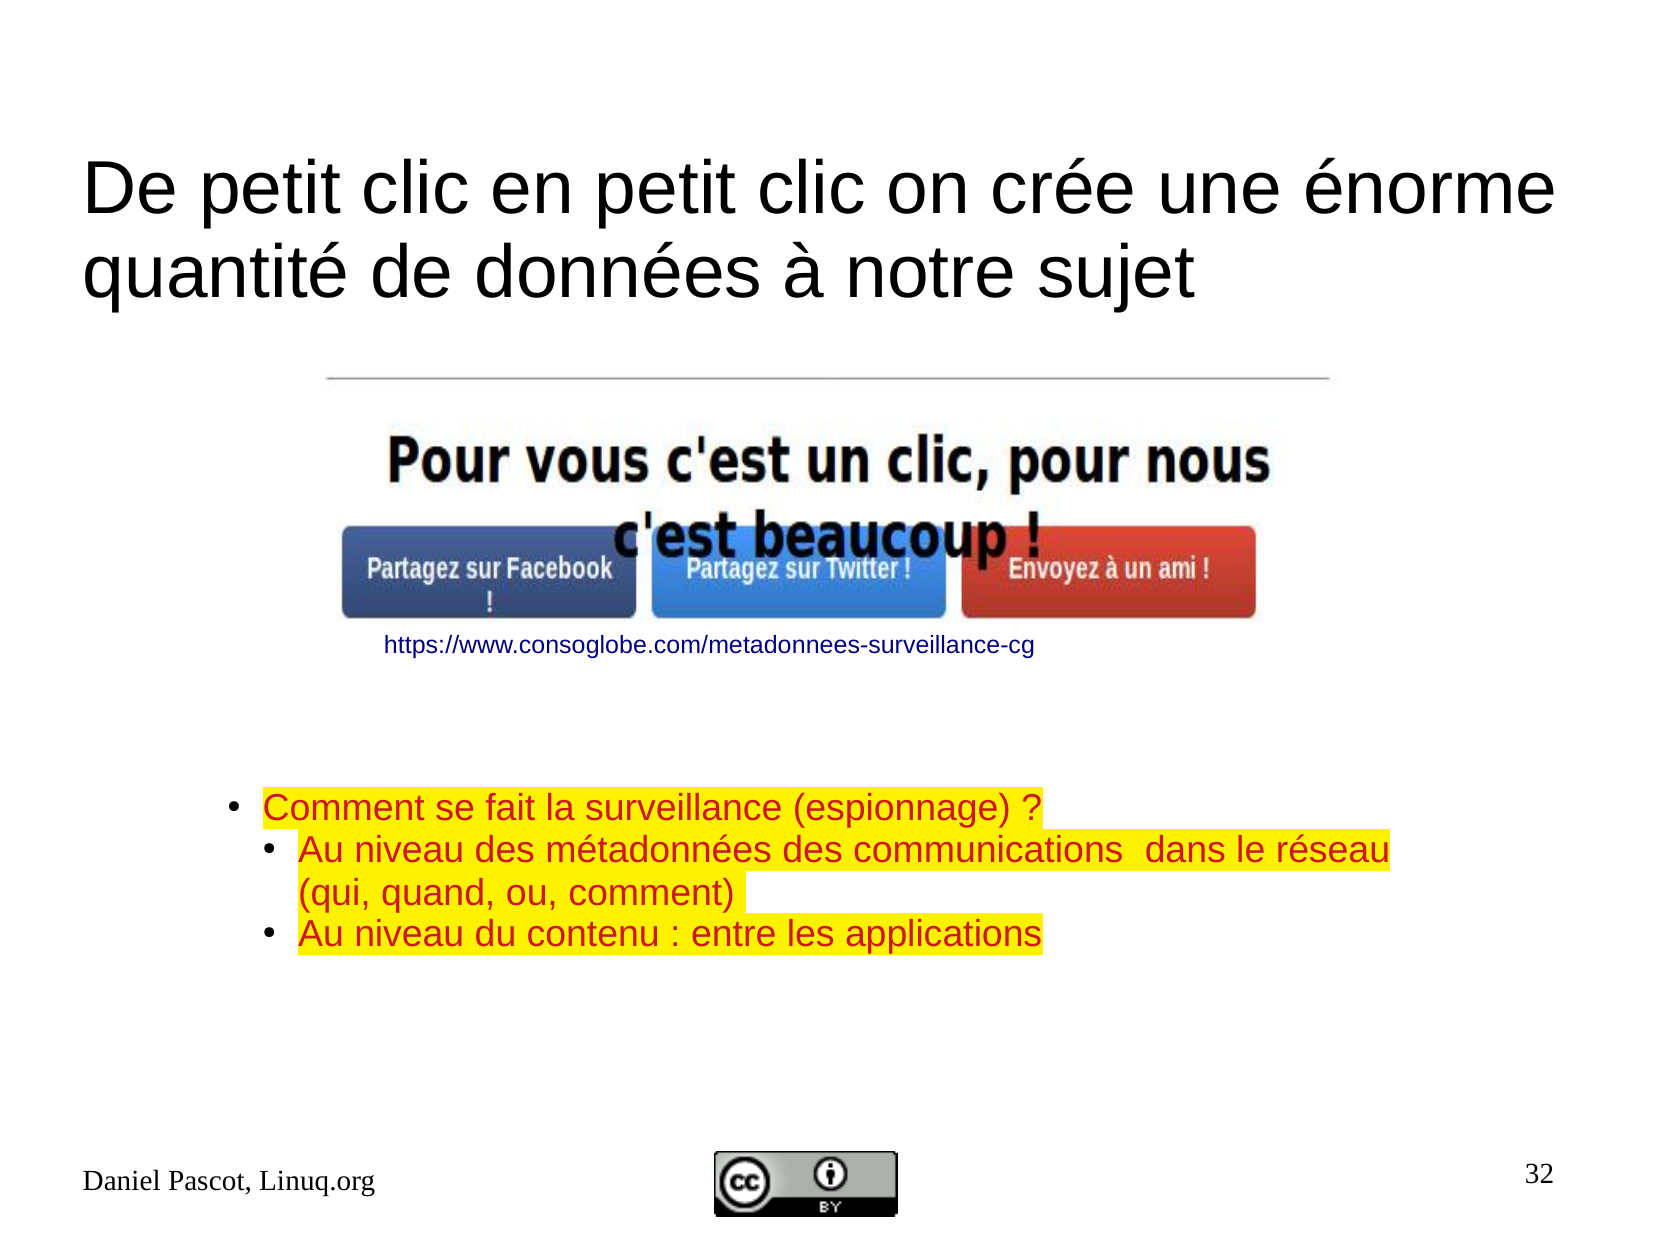

# De petit clic en petit clic on crée une énorme quantité de données à notre sujet
https://www.consoglobe.com/metadonnees-surveillance-cg
Comment se fait la surveillance (espionnage) ?
Au niveau des métadonnées des communications dans le réseau (qui, quand, ou, comment)
Au niveau du contenu : entre les applications
32
15-08- 2018